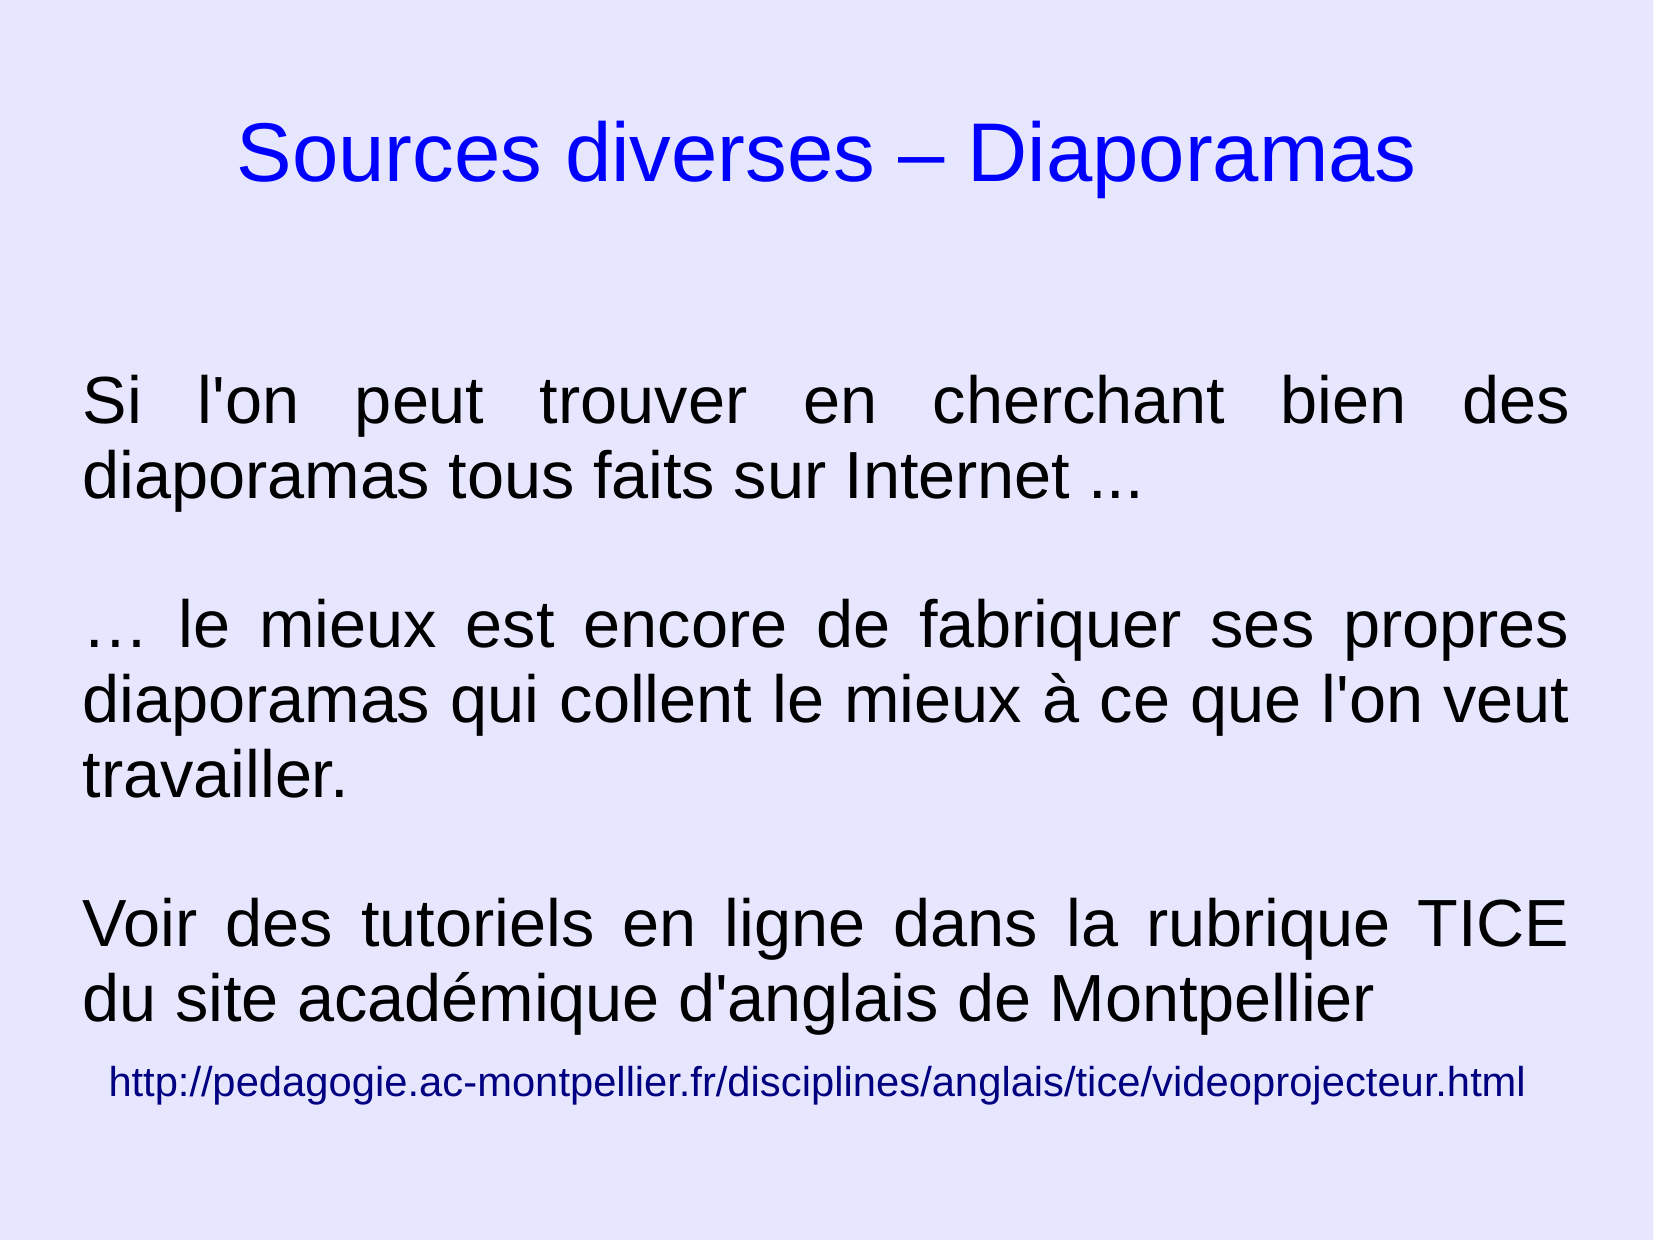

# Sources diverses – Diaporamas
Si l'on peut trouver en cherchant bien des diaporamas tous faits sur Internet ...
… le mieux est encore de fabriquer ses propres diaporamas qui collent le mieux à ce que l'on veut travailler.
Voir des tutoriels en ligne dans la rubrique TICE du site académique d'anglais de Montpellier
http://pedagogie.ac-montpellier.fr/disciplines/anglais/tice/videoprojecteur.html